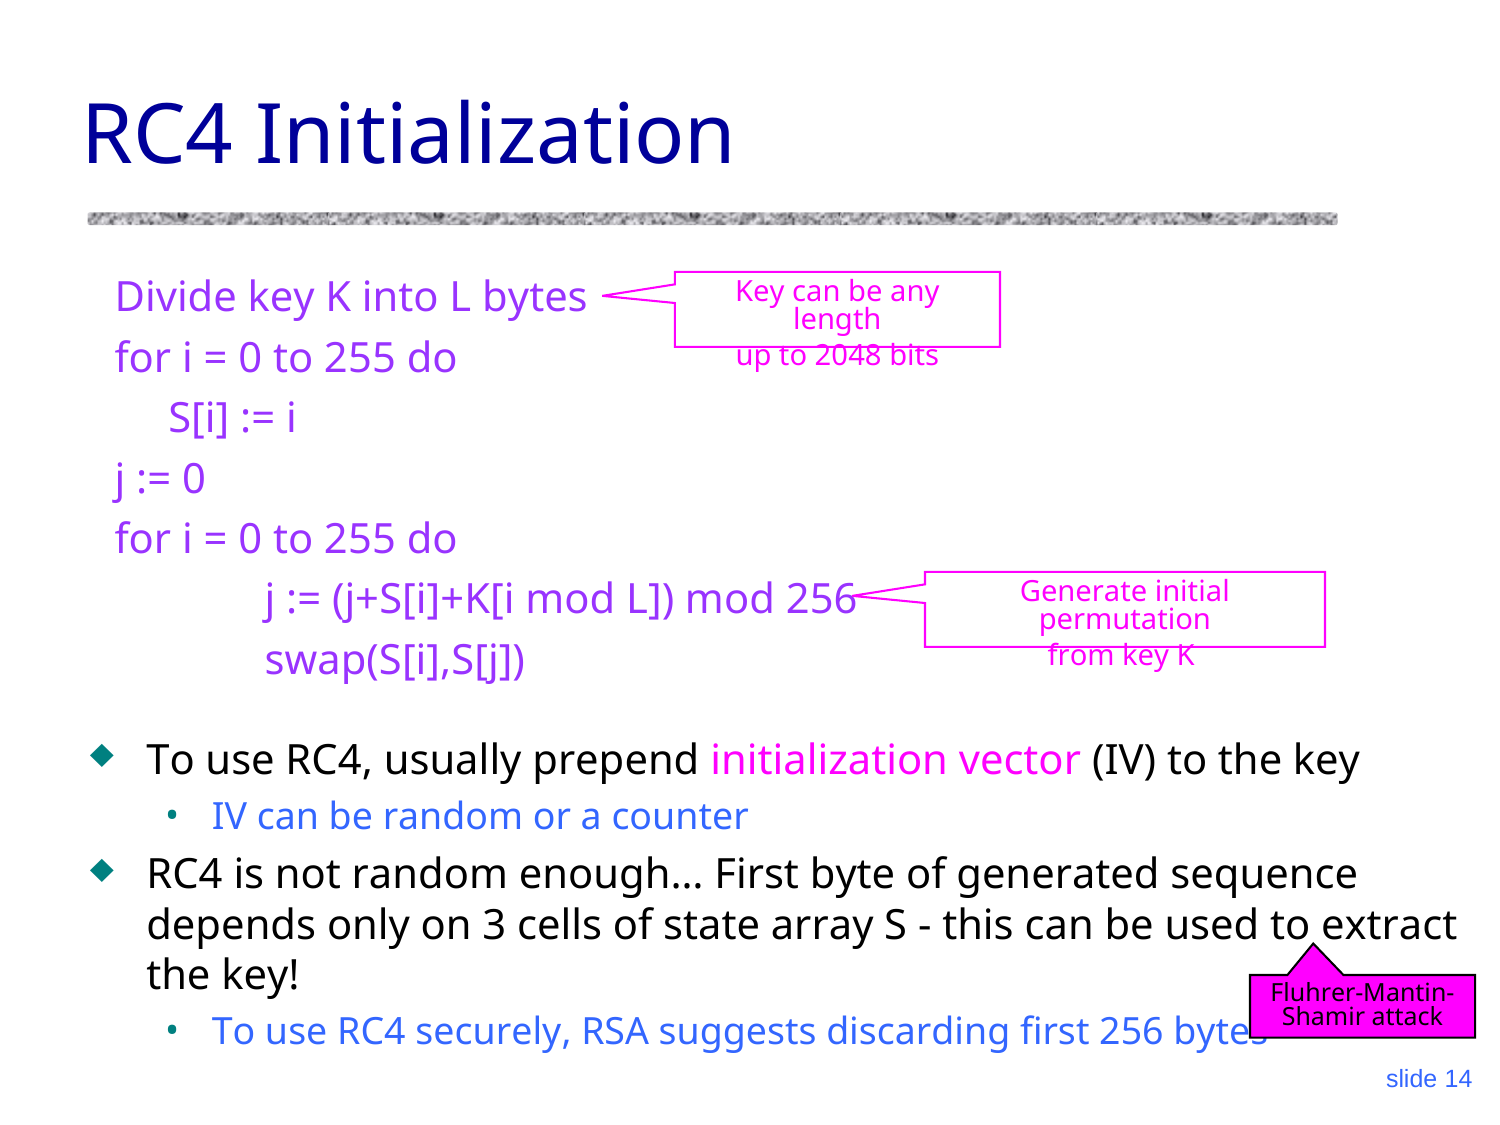

# RC4 Initialization
Divide key K into L bytes
for i = 0 to 255 do
 S[i] := i
j := 0
for i = 0 to 255 do
	j := (j+S[i]+K[i mod L]) mod 256
	swap(S[i],S[j])
Key can be any length
up to 2048 bits
Generate initial permutation
from key K
To use RC4, usually prepend initialization vector (IV) to the key
IV can be random or a counter
RC4 is not random enough… First byte of generated sequence depends only on 3 cells of state array S - this can be used to extract the key!
To use RC4 securely, RSA suggests discarding first 256 bytes
Fluhrer-Mantin-Shamir attack
slide 13